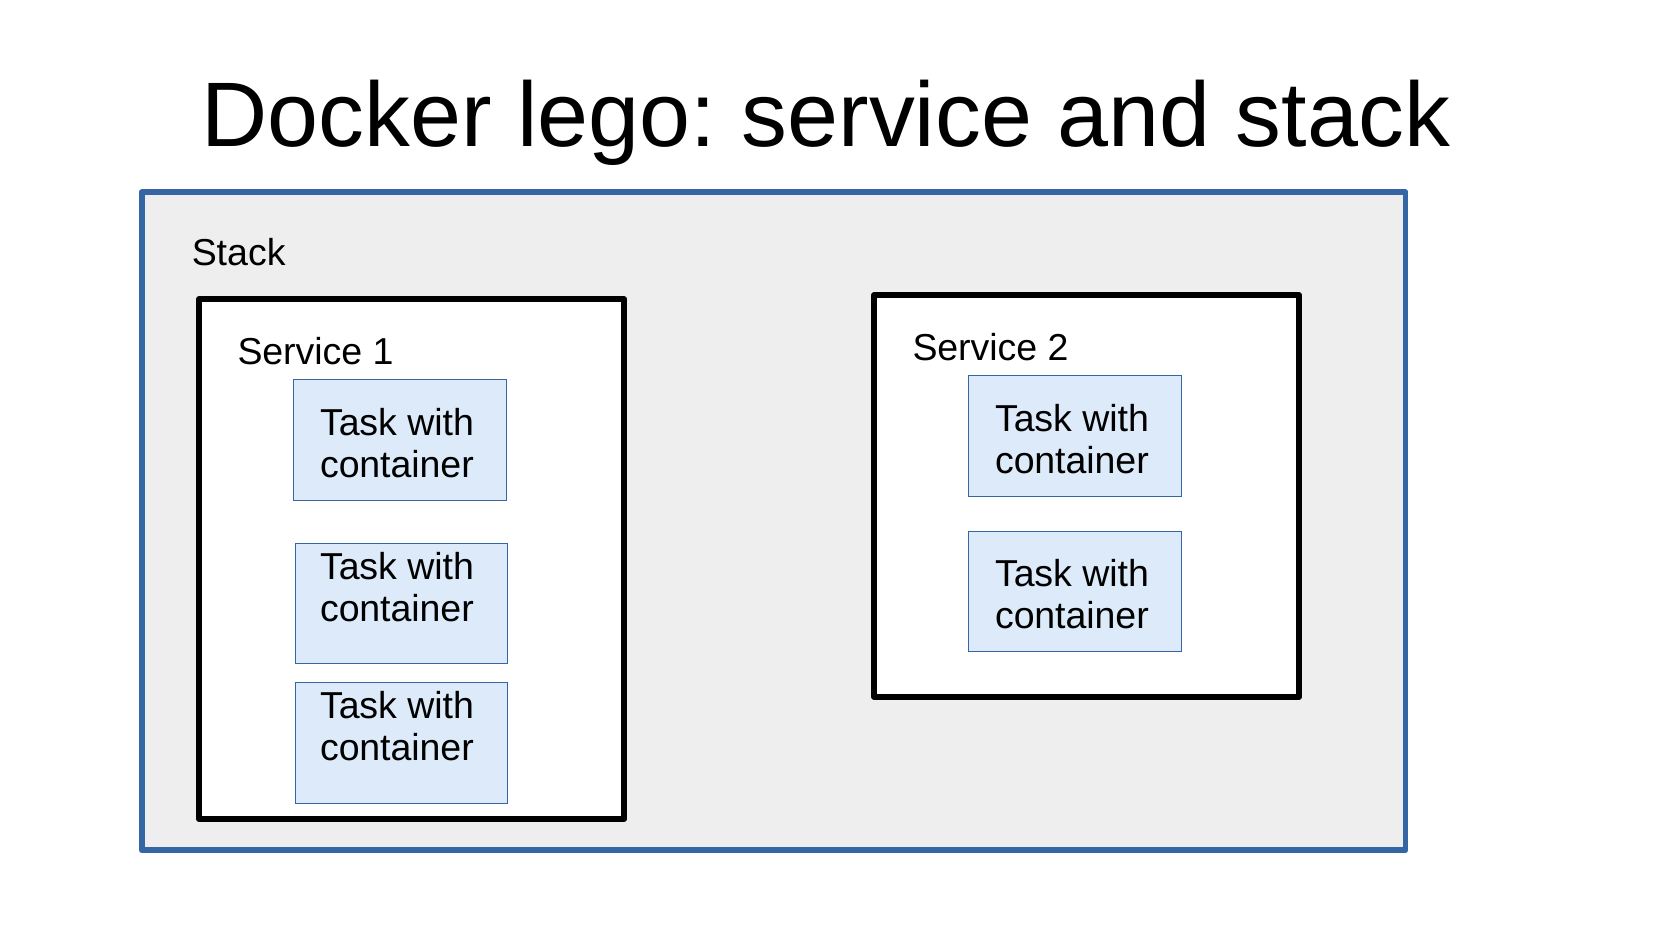

# Docker lego: service and stack
Stack
Service 2
Service 1
Task with container
Task with container
Task with container
Task with container
Task with container